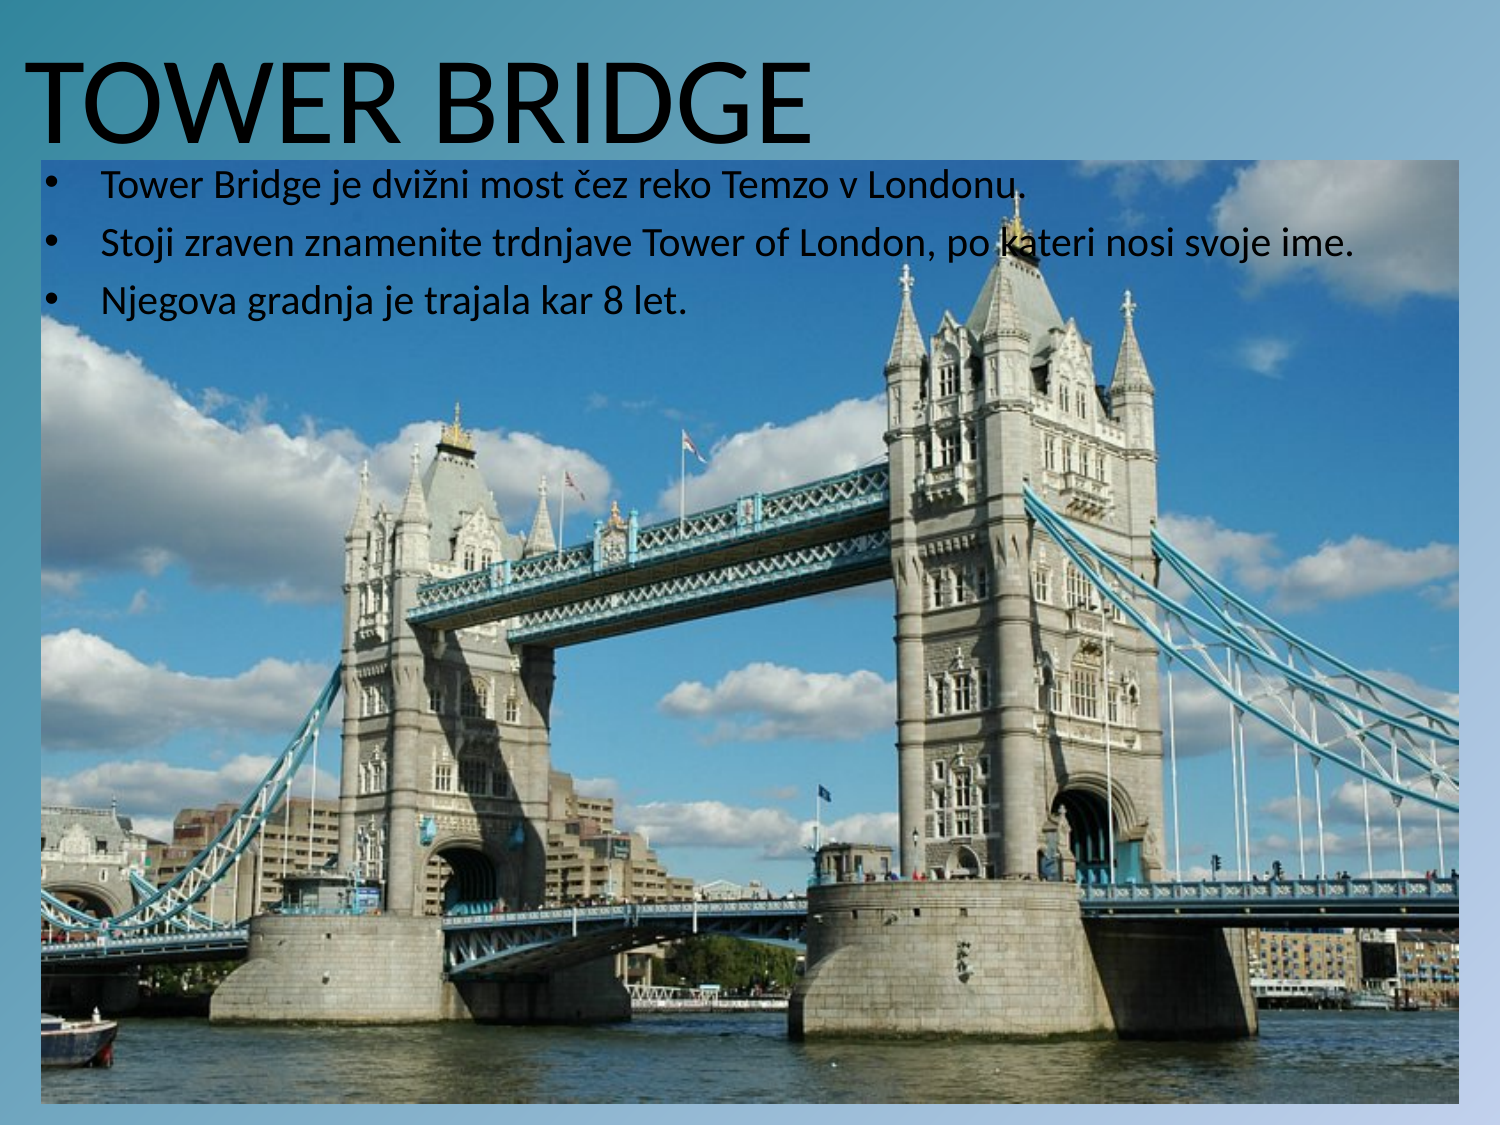

# TOWER BRIDGE
Tower Bridge je dvižni most čez reko Temzo v Londonu.
Stoji zraven znamenite trdnjave Tower of London, po kateri nosi svoje ime.
Njegova gradnja je trajala kar 8 let.